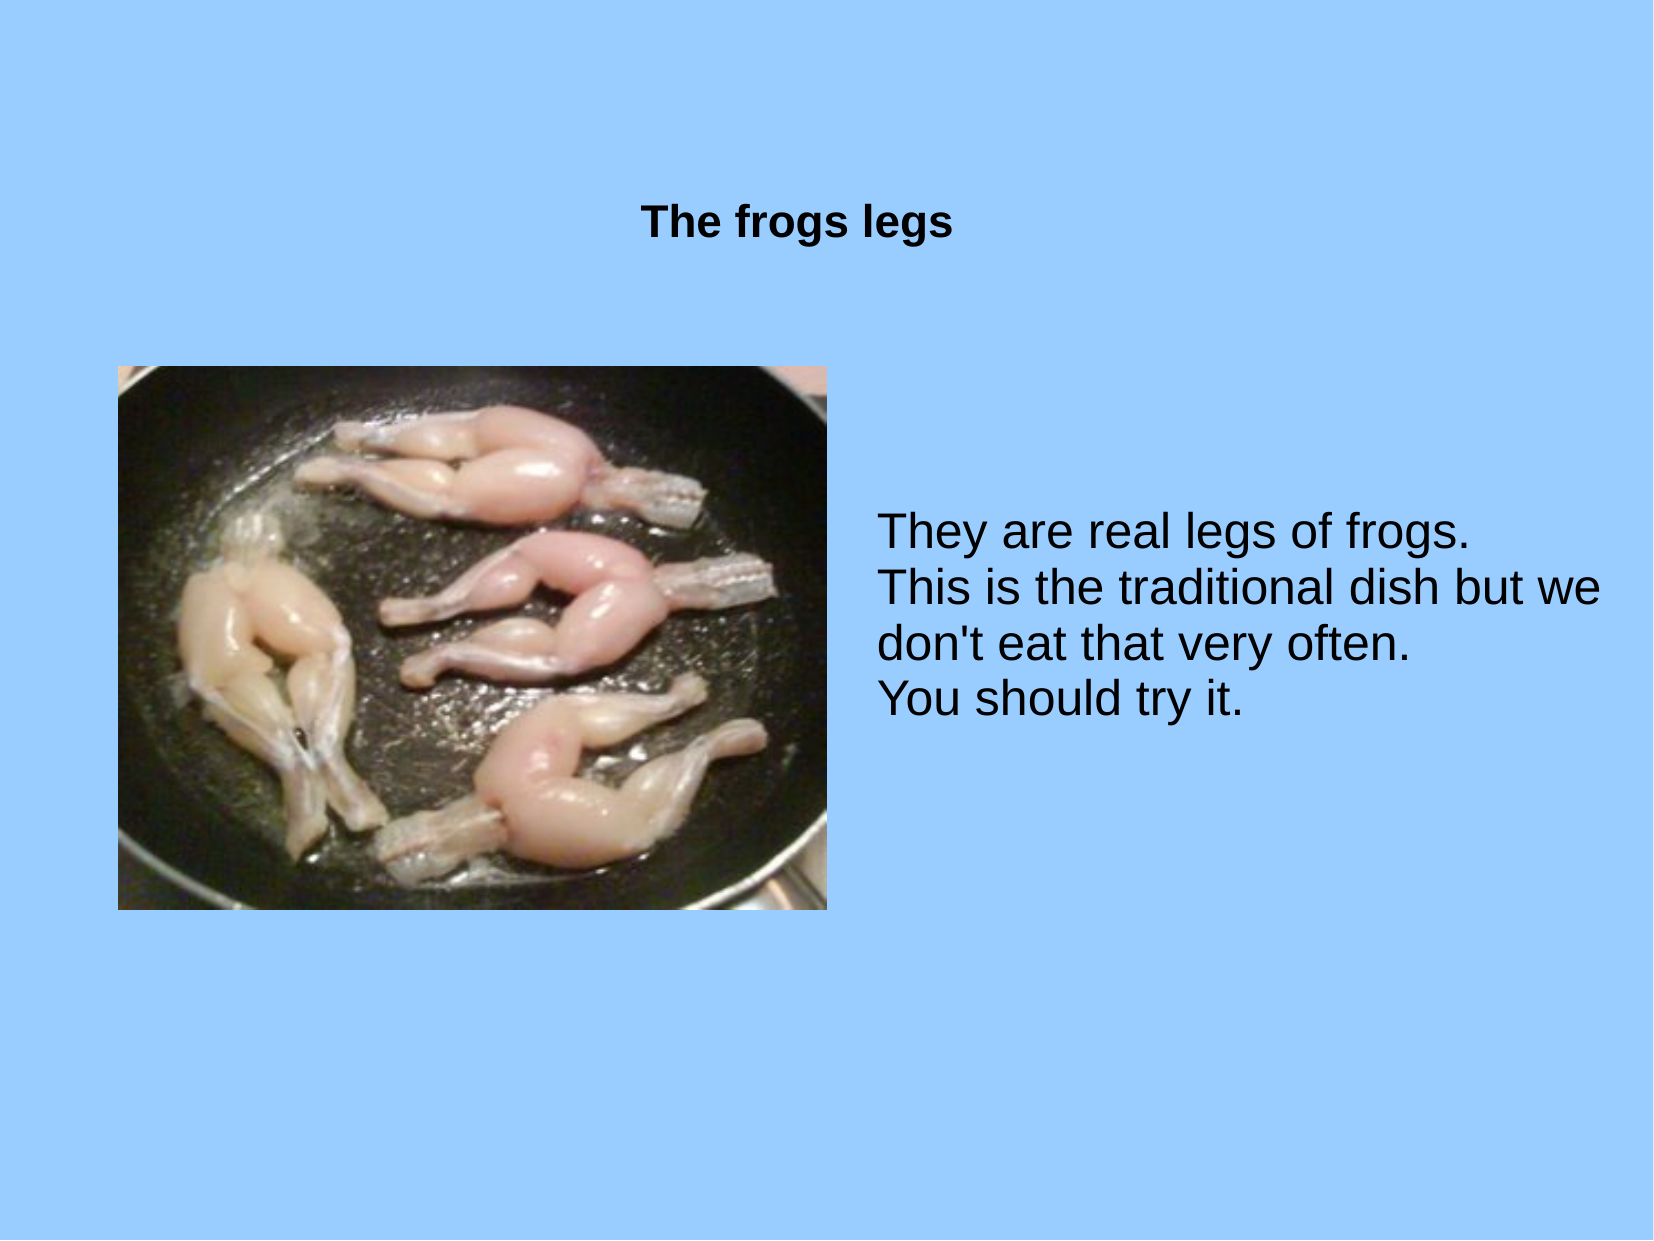

The frogs legs
They are real legs of frogs.
This is the traditional dish but we don't eat that very often.
You should try it.